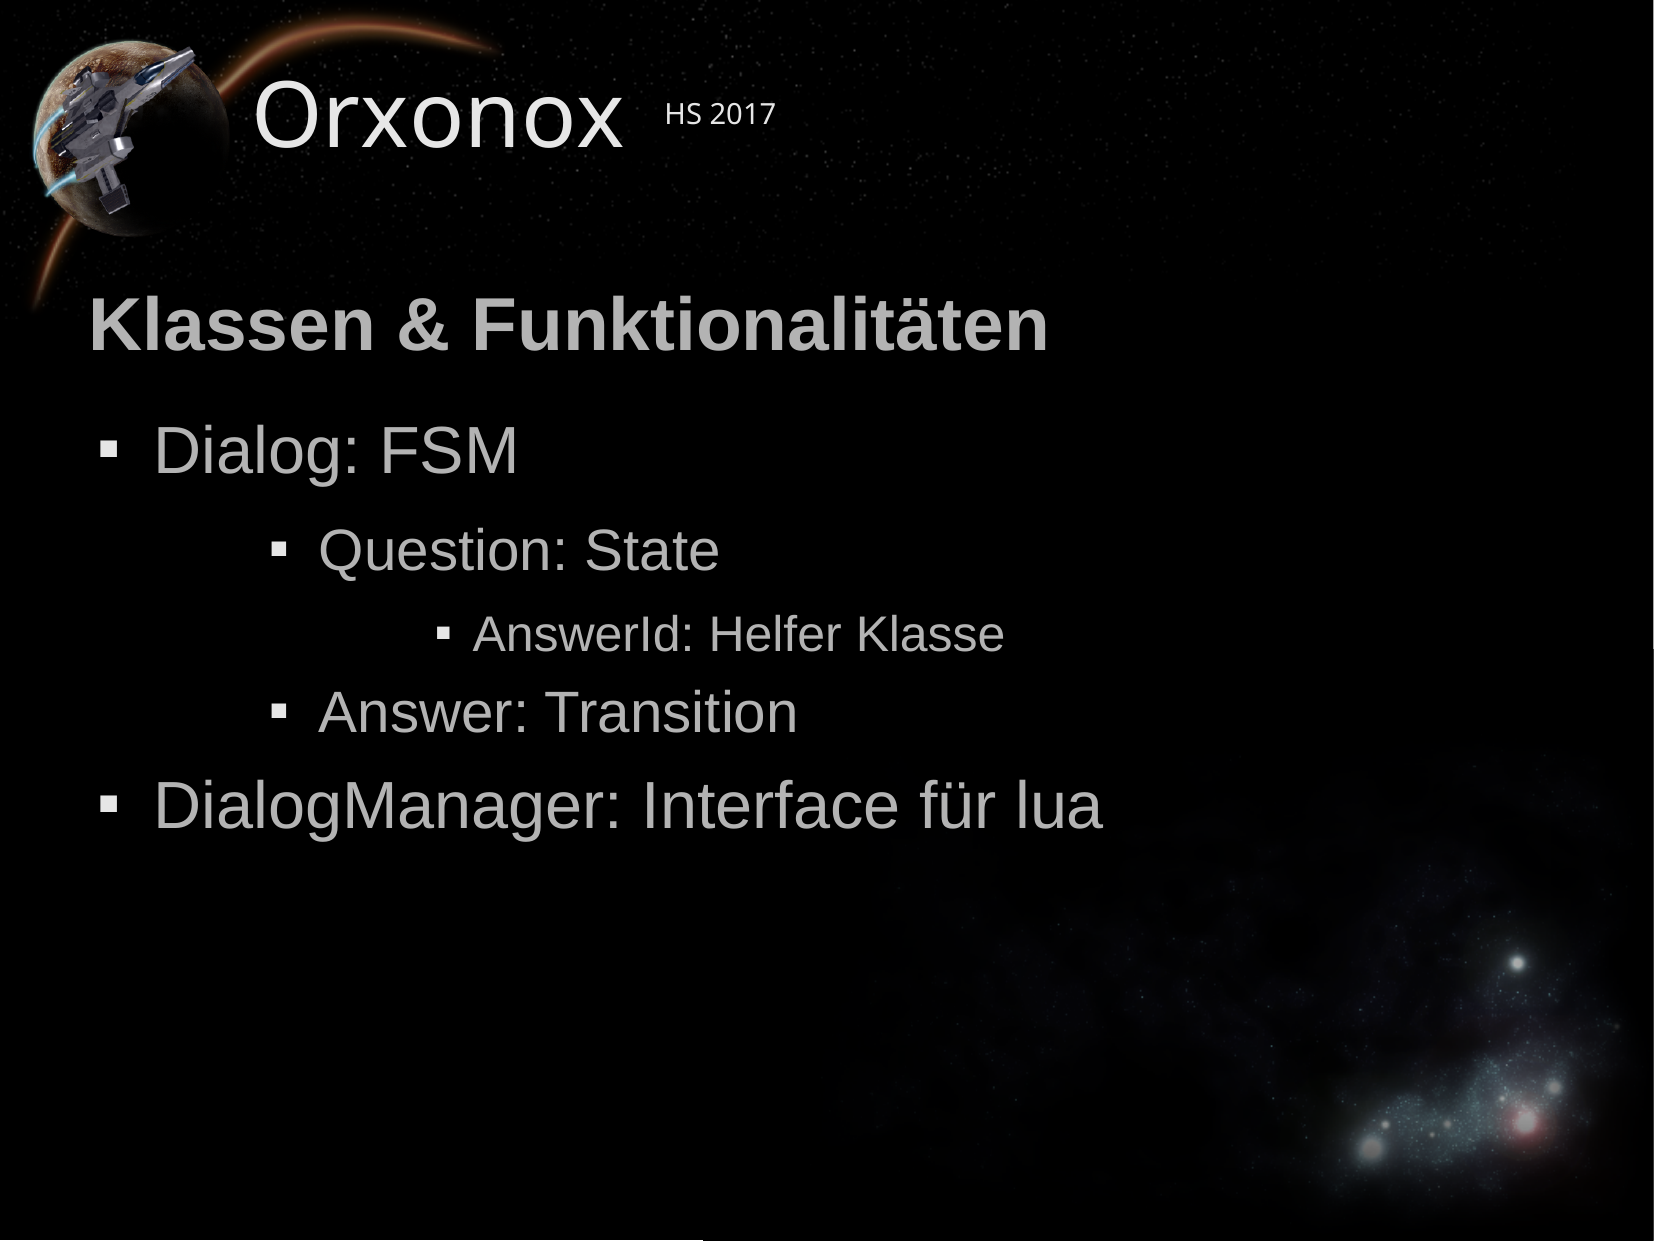

# Klassen & Funktionalitäten
Dialog: FSM
Question: State
AnswerId: Helfer Klasse
Answer: Transition
DialogManager: Interface für lua